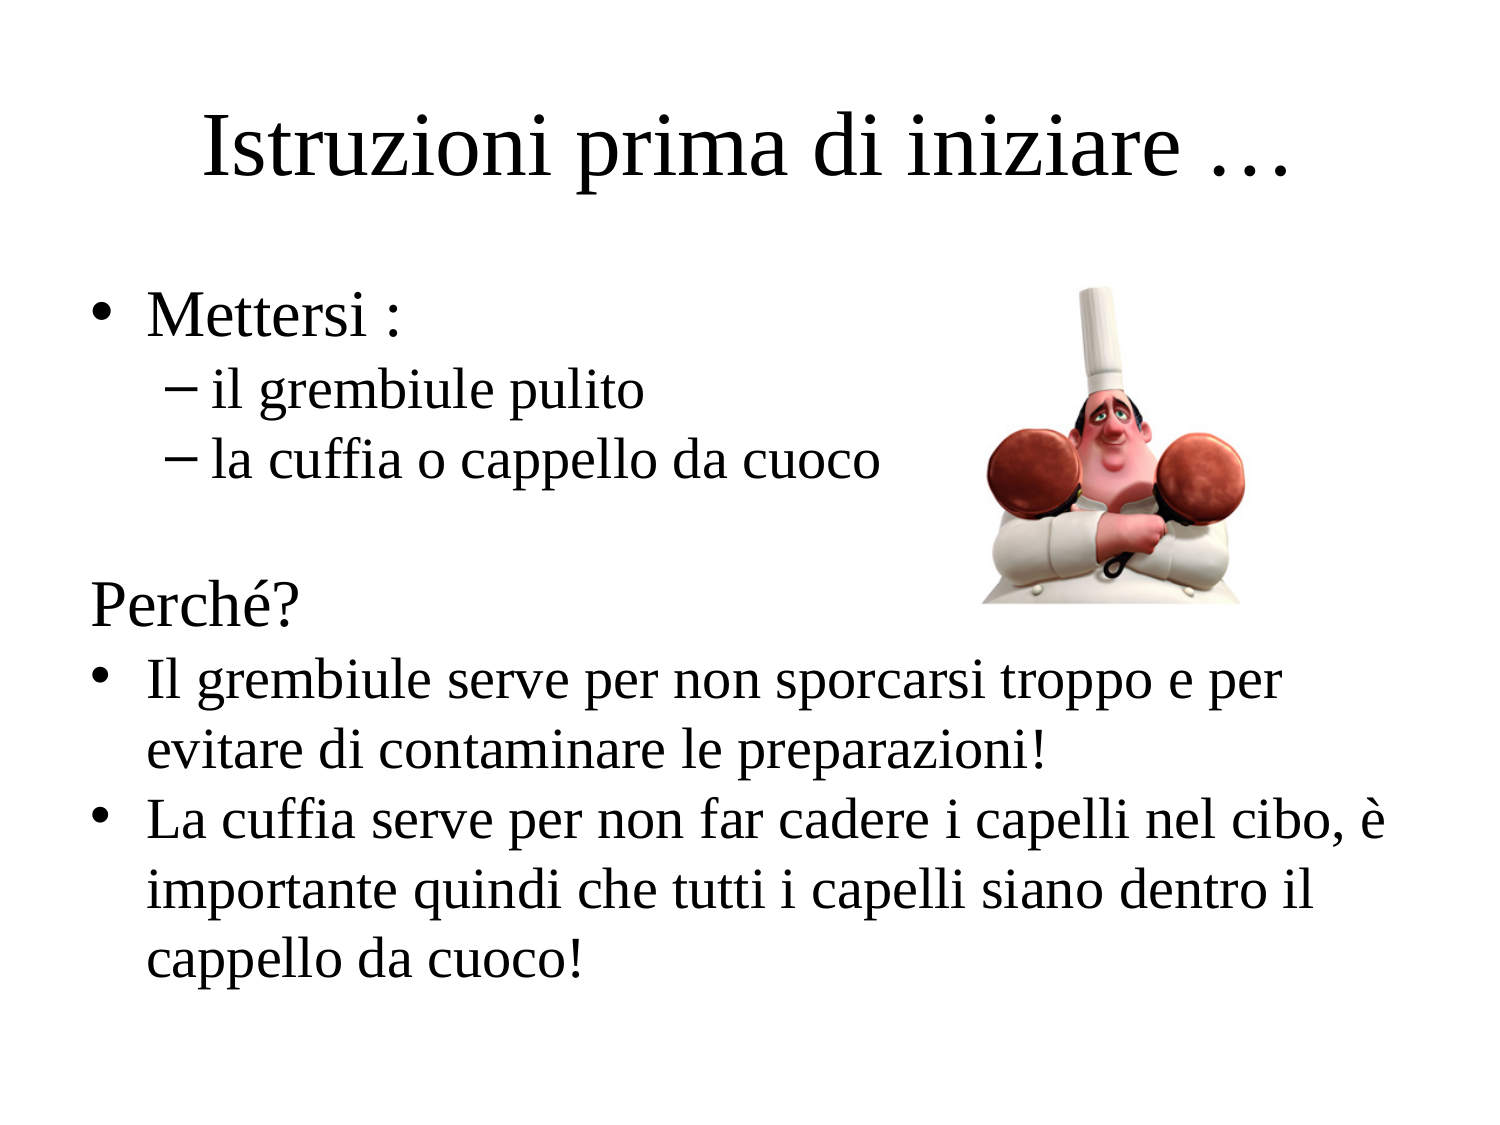

Istruzioni prima di iniziare …
Mettersi :
il grembiule pulito
la cuffia o cappello da cuoco
Perché?
Il grembiule serve per non sporcarsi troppo e per evitare di contaminare le preparazioni!
La cuffia serve per non far cadere i capelli nel cibo, è importante quindi che tutti i capelli siano dentro il cappello da cuoco!